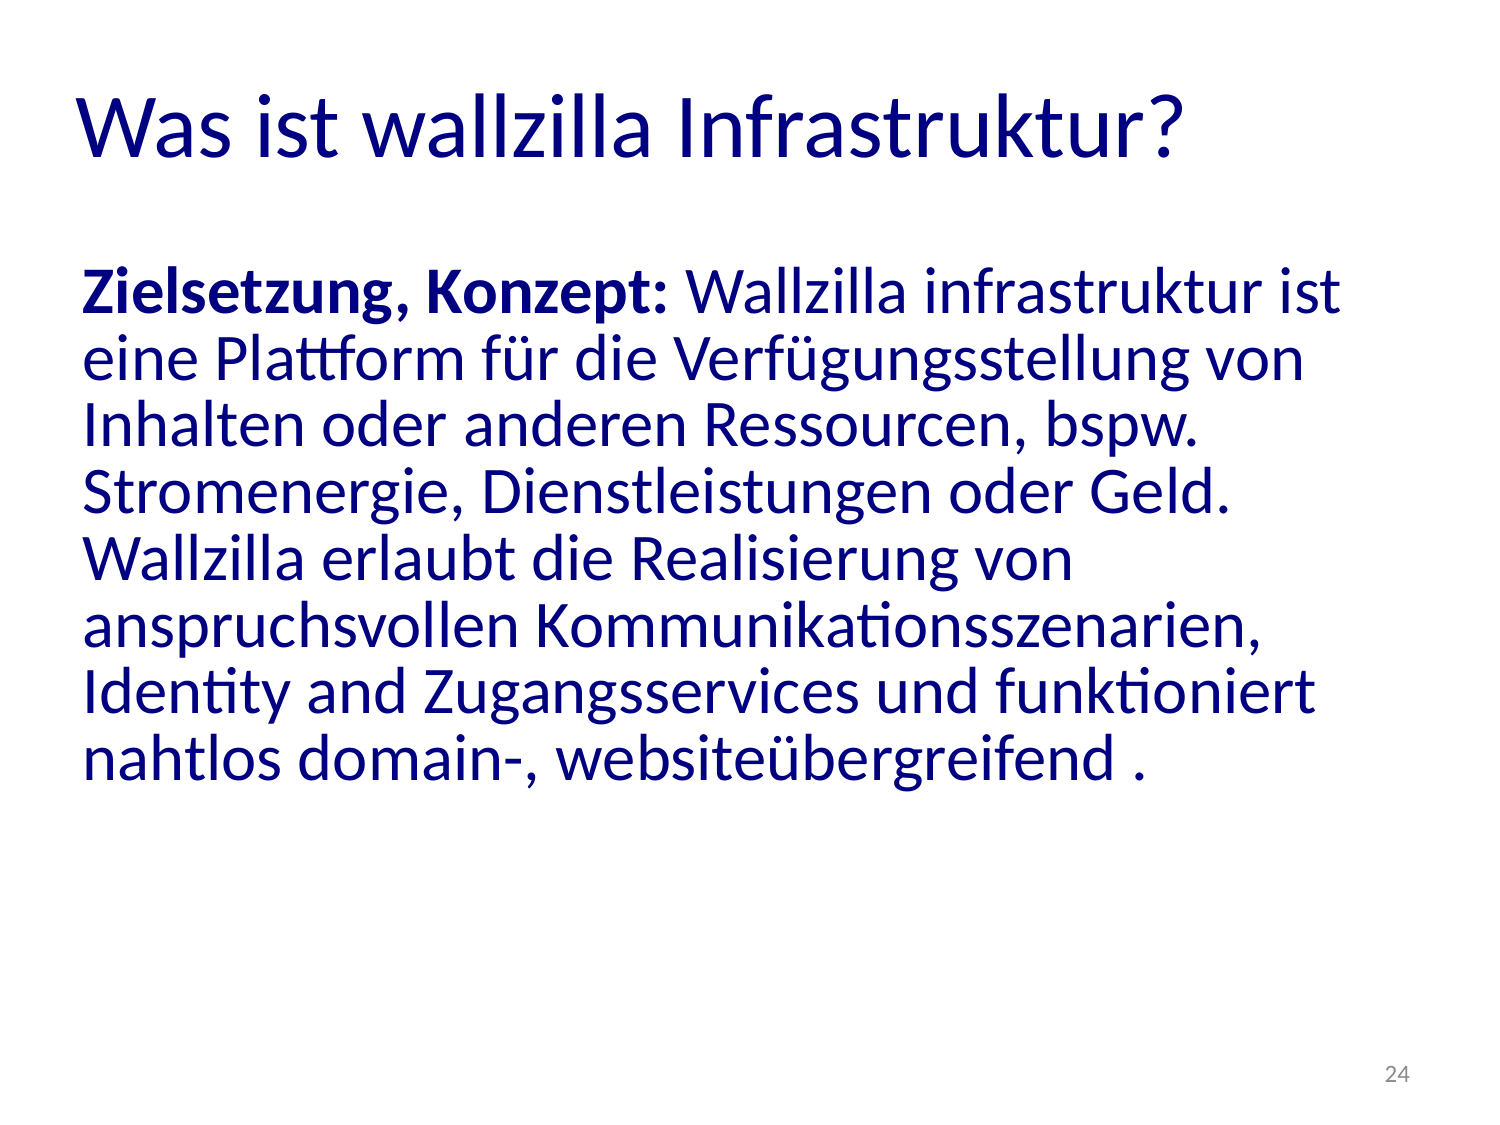

# Was ist wallzilla Infrastruktur?
Zielsetzung, Konzept: Wallzilla infrastruktur ist eine Plattform für die Verfügungsstellung von Inhalten oder anderen Ressourcen, bspw. Stromenergie, Dienstleistungen oder Geld. Wallzilla erlaubt die Realisierung von anspruchsvollen Kommunikationsszenarien, Identity and Zugangsservices und funktioniert nahtlos domain-, websiteübergreifend .
Gustav Wall
24